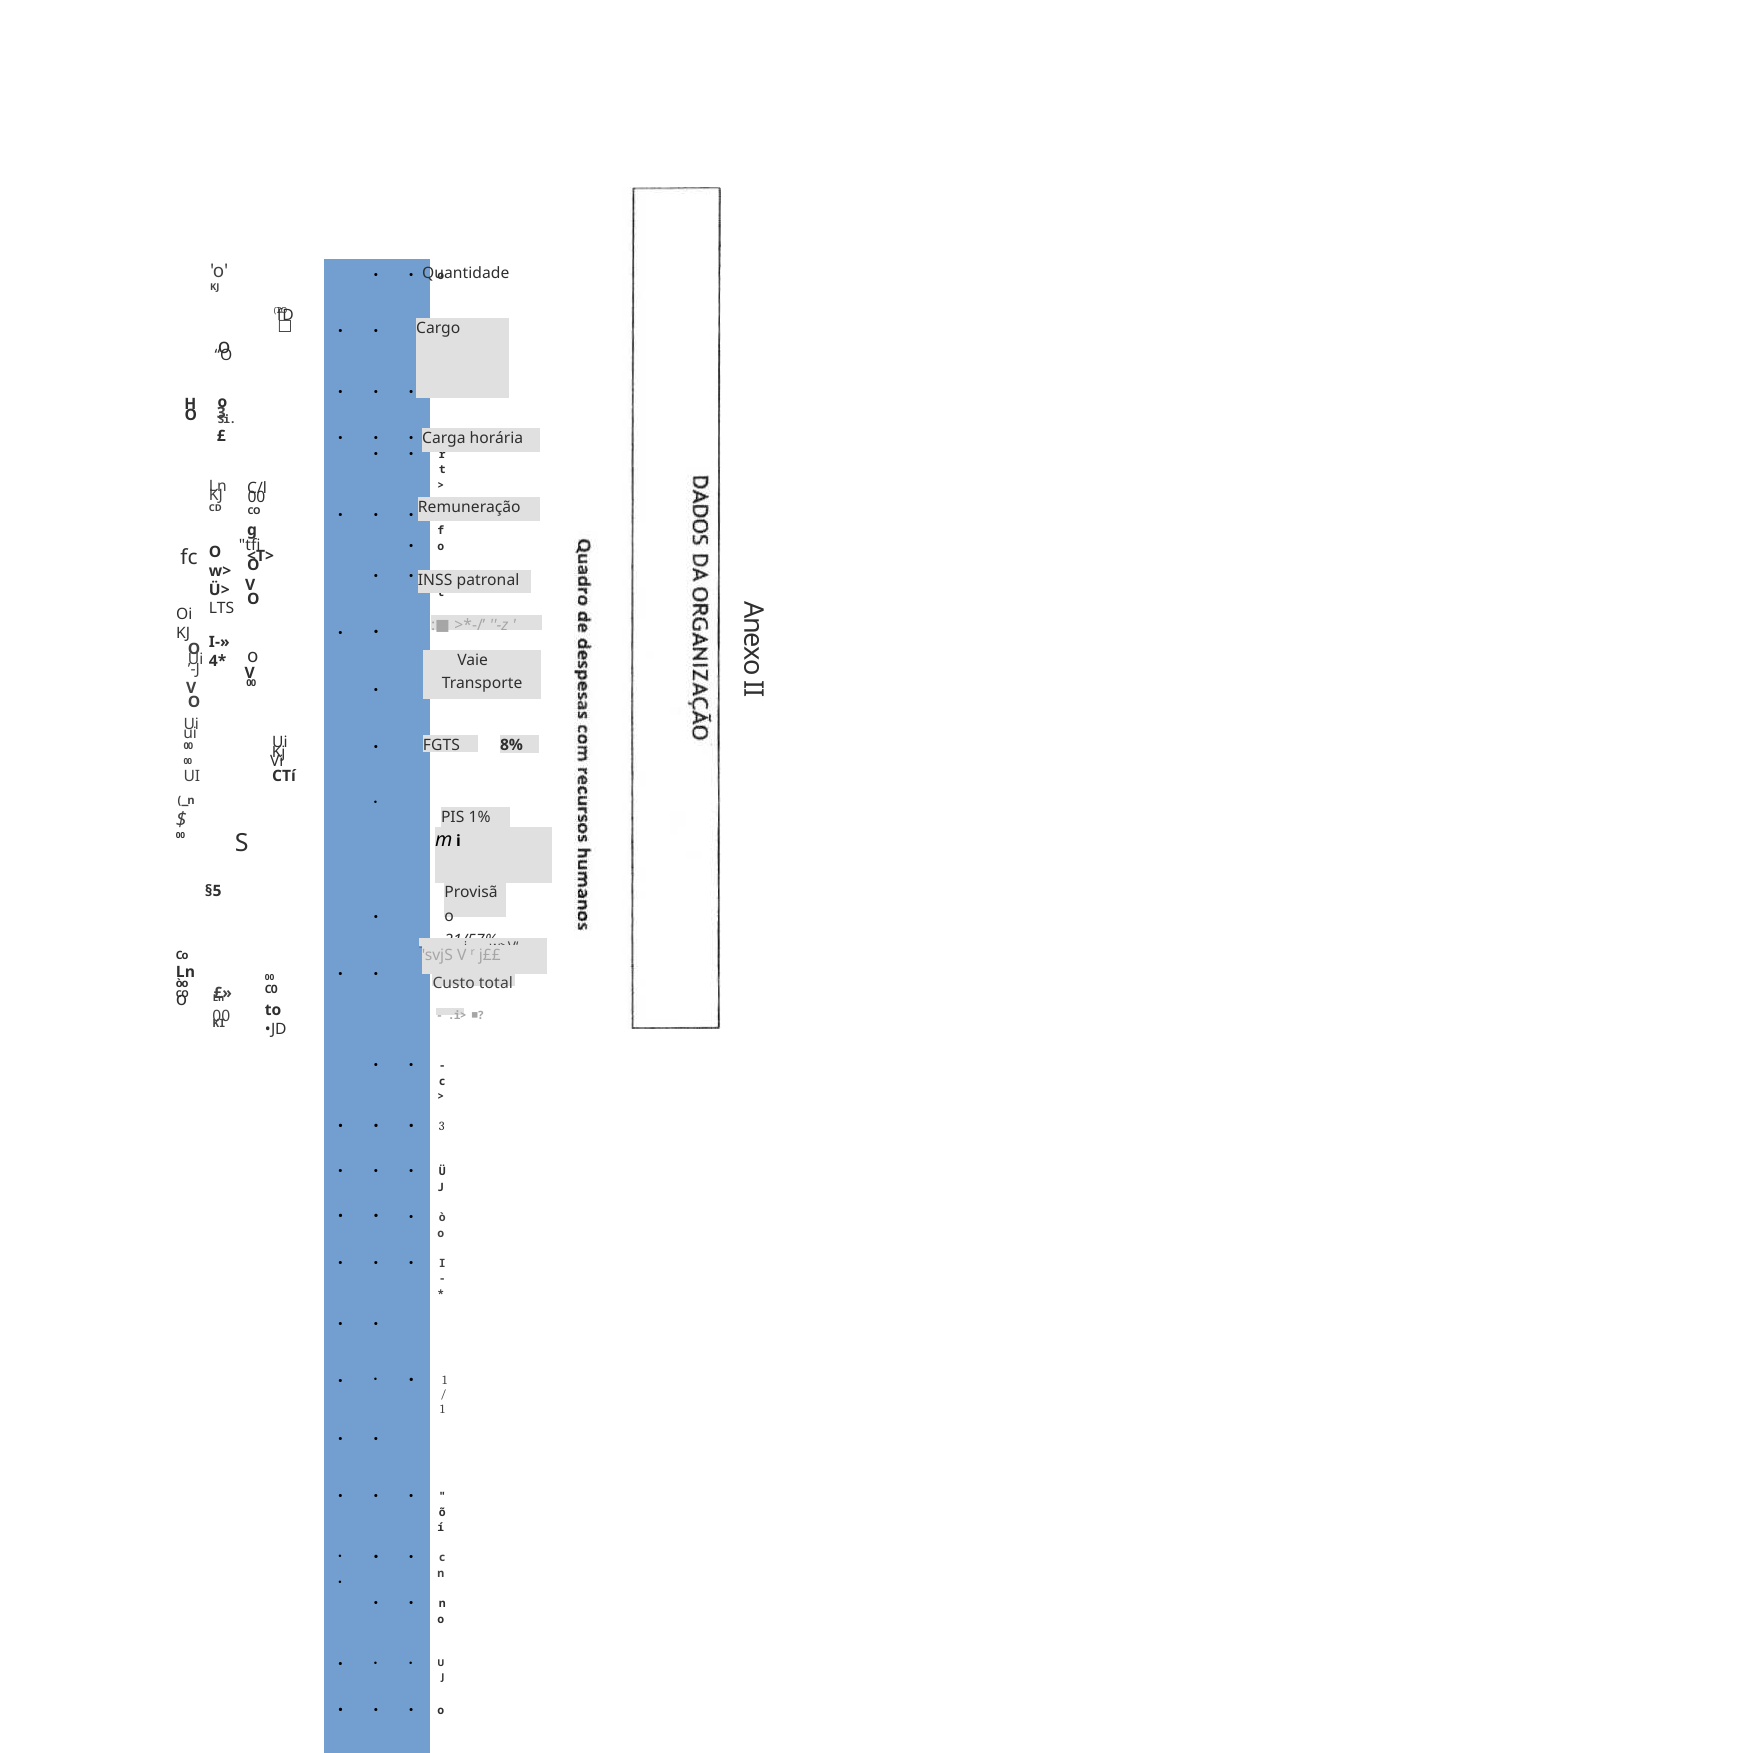

'o'
KJ
| | o | o |
| --- | --- | --- |
| u | \*”\* | |
| XI | o | o |
| o | o o | ” rt> |
| S’ | CL | rf o |
| | fü | "t |
| O | 3 | |
| | ÜJ | |
| | Q\_ | |
| | O | |
| | | |
| | tu | |
| ■■JS1 | Ã' | |
| | i\* | -c> |
| 3\* | 3 | 3 |
| kj | Kj | ÜJ |
| in | Id | òo |
| © | k> | I-\* |
| o | co | |
| N> | KJ | 1/1 |
| Ln | co | |
| "Ó6 | "<f | "õí |
| CD KJ | 4\* | cn |
| | jj\* | no |
| cn | CO | UJ |
| 00 | vj | o |
| IO | | |
| O | o | o |
| O | § | o |
| o | | o |
| NJ | | |
| òo | KJ | KJ |
| O O | U) ■P\* | s |
| KJ | u | CD |
| CO | -u | KJ |
| ÜJ | | |
| Ui | KJ | U) |
| O | CÍJ | LO |
| O | KJ | I-1 |
| ■Ê» | CO | KJ |
| vj | | |
| ui | cn | '■'J |
| UI | UJ | |
| o | M | |
| k» | 00 | LO |
| Ui | Ln | O |
| Ui | | |
| 4\* | | -Ca. |
| Cn | Ln | U> |
| KJ | -vj | CW |
| CO | p~> | 01 |
| CO | ■Vi | H» |
| crs | 4» | -U |
Quantidade
(TO
fD
Cargo
□
o
“O
o
H
3
O
Si.
£
Carga horária
Ln kJ CD
C/l
00
Remuneração
CO
g
O
w>
Ü>
LTS
fc
"tfi
<T>
O
INSS patronal
V
O
Anexo II
Oi
KJ
:■ >*-/’ ''-z '
I-»
4*
o
O
Vaie
Transporte
Ui
V
’-J
00
V
O
Ui
Ui
ui
FGTS
8%
00
Kj
Vi
00
CTí
UI
(_n
$
00
PIS 1%
S
m i
Provisão 21/57%
§5
- - _ _ i. - - w>V‘
'svjS V r j££
Co
Ln
òo
CO
o
00
CO
to
•JD
Custo total
£»
Ln
00
- .i> ■?
kI